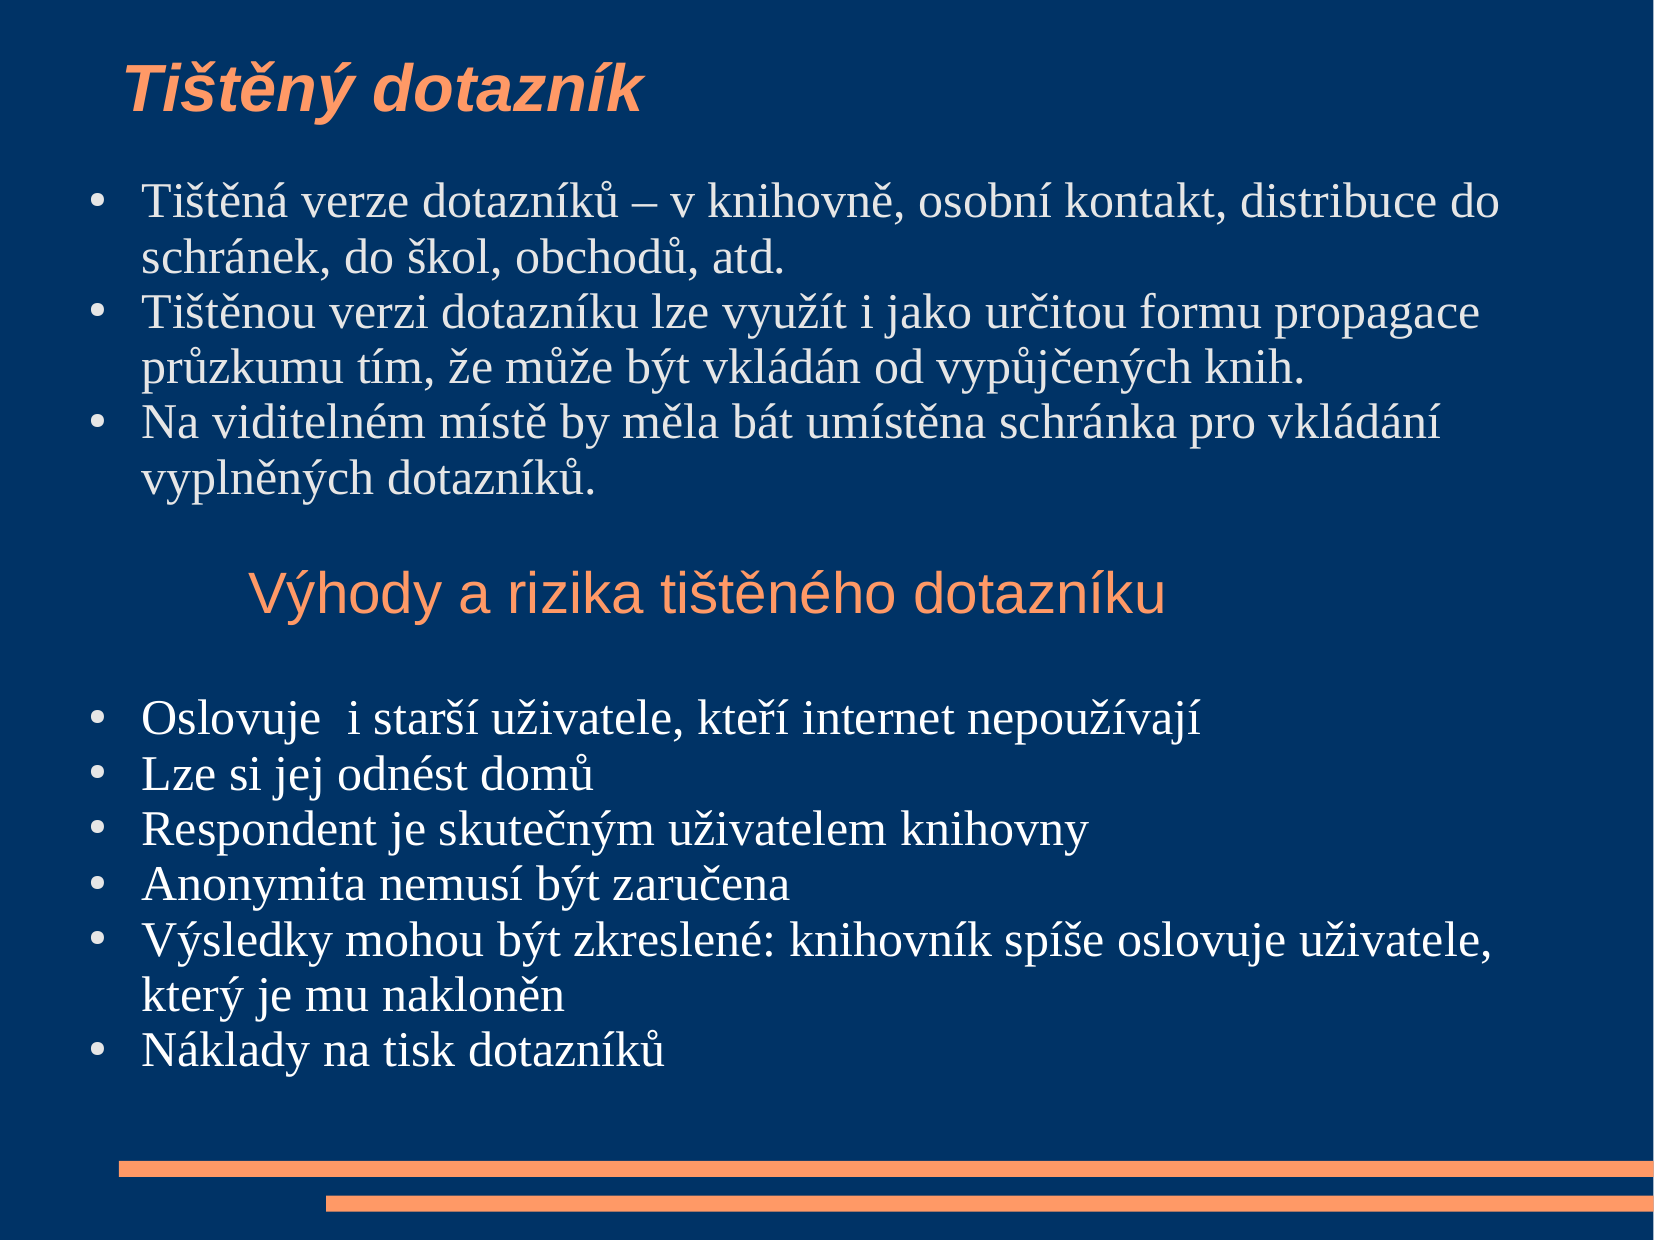

# Tištěný dotazník
Tištěná verze dotazníků – v knihovně, osobní kontakt, distribuce do schránek, do škol, obchodů, atd.
Tištěnou verzi dotazníku lze využít i jako určitou formu propagace průzkumu tím, že může být vkládán od vypůjčených knih.
Na viditelném místě by měla bát umístěna schránka pro vkládání vyplněných dotazníků.
Výhody a rizika tištěného dotazníku
Oslovuje i starší uživatele, kteří internet nepoužívají
Lze si jej odnést domů
Respondent je skutečným uživatelem knihovny
Anonymita nemusí být zaručena
Výsledky mohou být zkreslené: knihovník spíše oslovuje uživatele, který je mu nakloněn
Náklady na tisk dotazníků